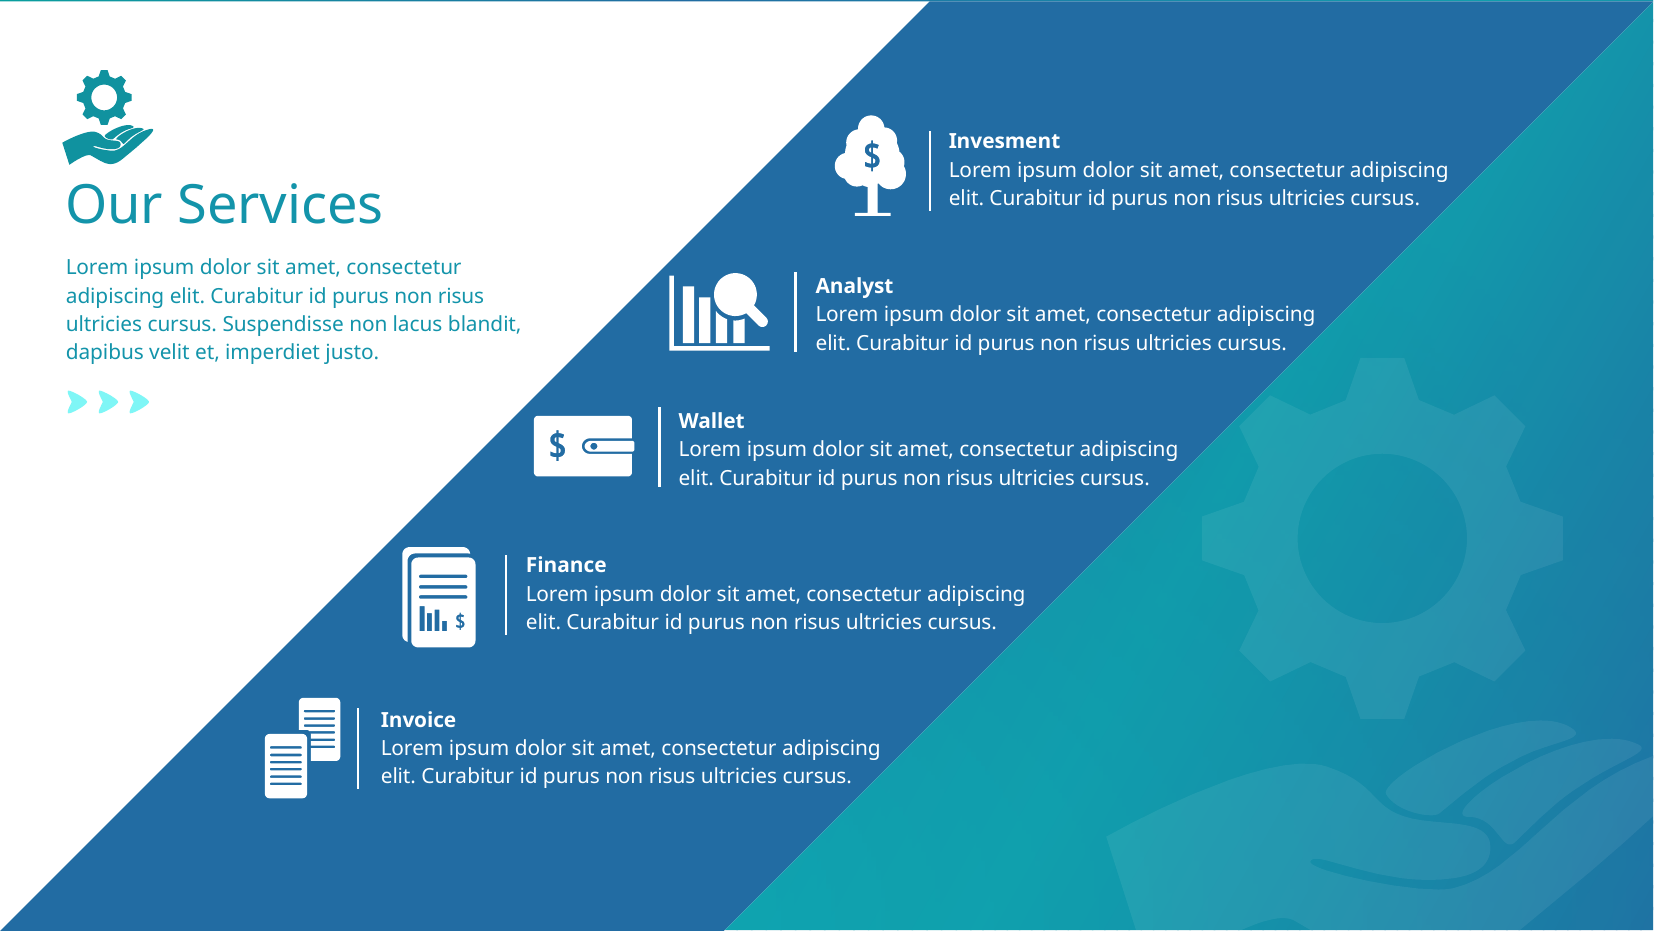

Invesment
Lorem ipsum dolor sit amet, consectetur adipiscing elit. Curabitur id purus non risus ultricies cursus.
Our Services
# Lorem ipsum dolor sit amet, consectetur adipiscing elit. Curabitur id purus non risus ultricies cursus. Suspendisse non lacus blandit, dapibus velit et, imperdiet justo.
Analyst
Lorem ipsum dolor sit amet, consectetur adipiscing elit. Curabitur id purus non risus ultricies cursus.
Wallet
Lorem ipsum dolor sit amet, consectetur adipiscing elit. Curabitur id purus non risus ultricies cursus.
Finance
Lorem ipsum dolor sit amet, consectetur adipiscing elit. Curabitur id purus non risus ultricies cursus.
Invoice
Lorem ipsum dolor sit amet, consectetur adipiscing elit. Curabitur id purus non risus ultricies cursus.